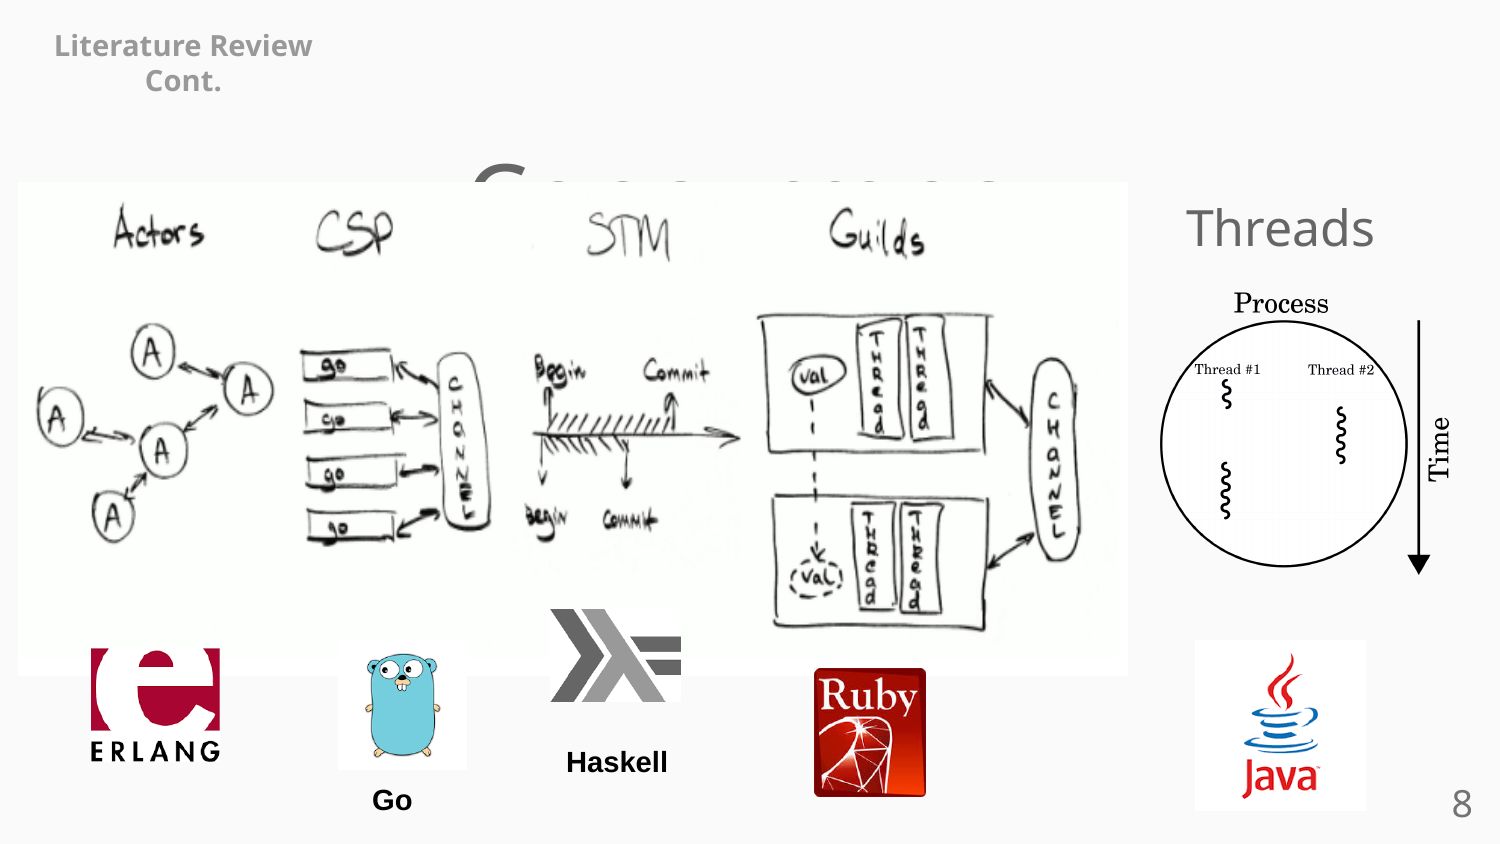

Literature Review Cont.
Concurrency Models
Threads
Haskell
Go
8